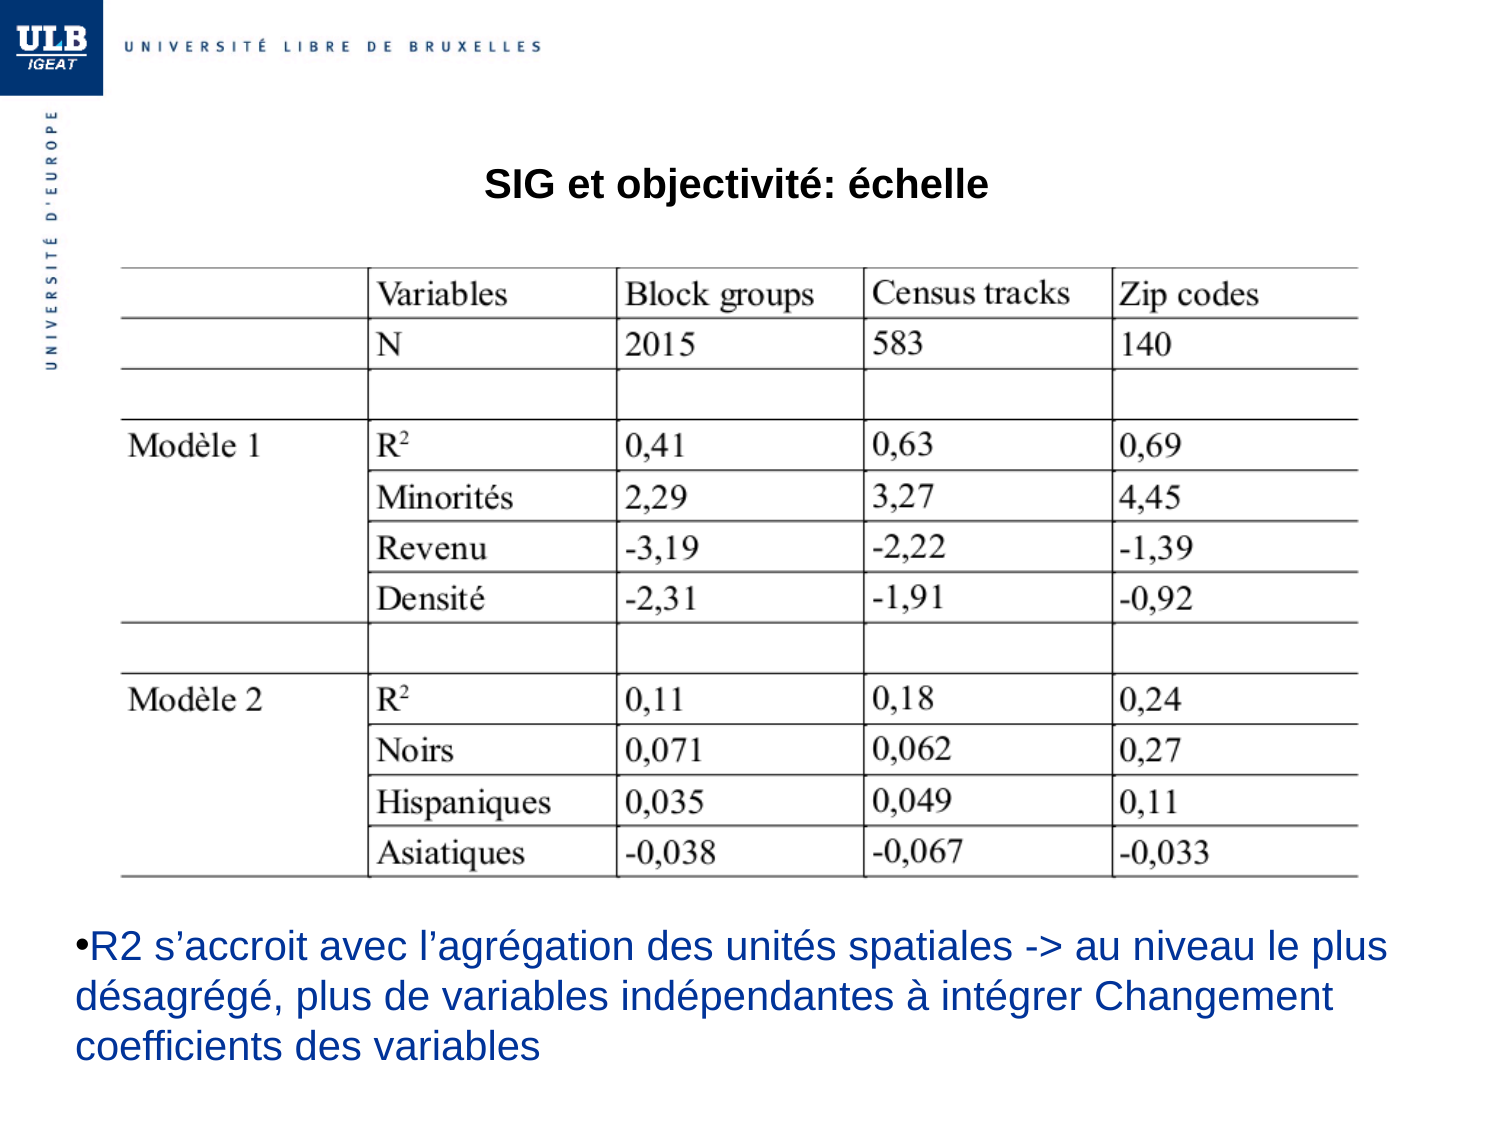

SIG et objectivité: échelle
R2 s’accroit avec l’agrégation des unités spatiales -> au niveau le plus désagrégé, plus de variables indépendantes à intégrer Changement coefficients des variables